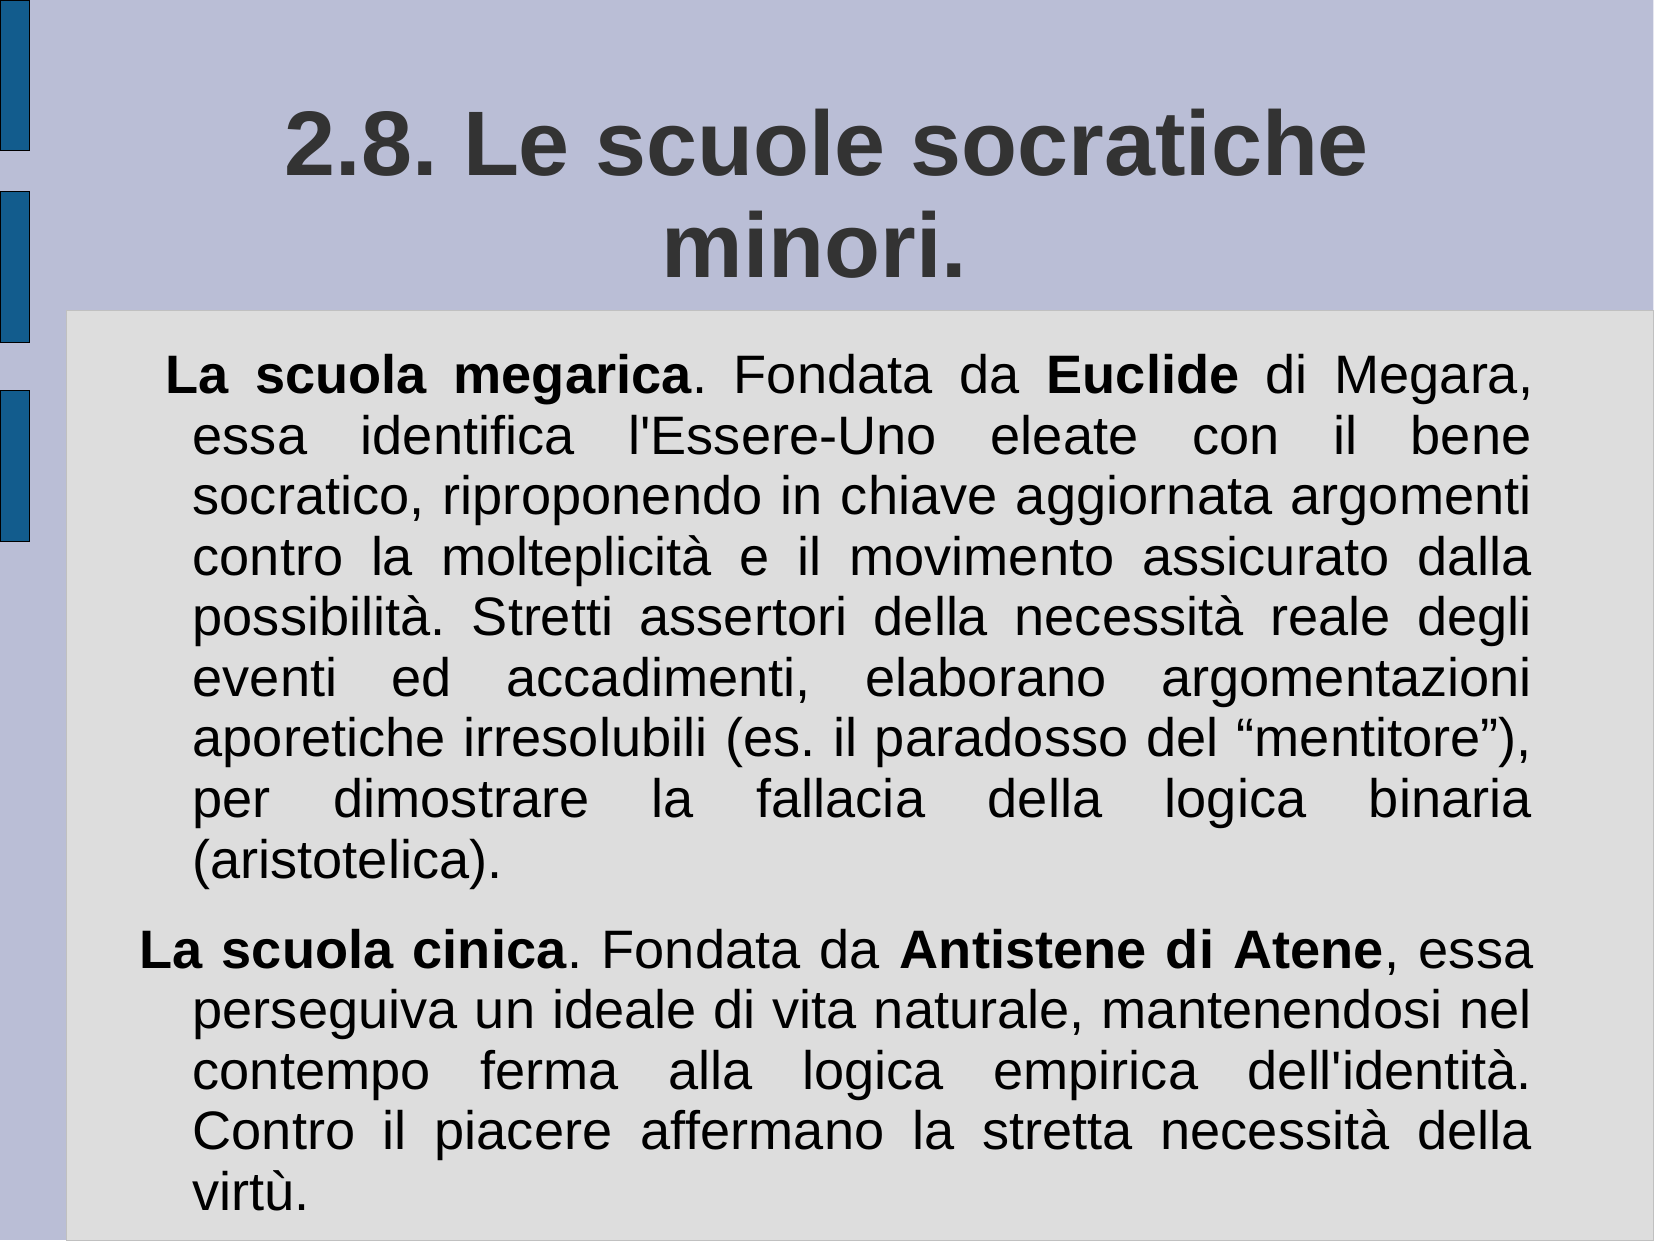

# 2.8. Le scuole socratiche minori.
 La scuola megarica. Fondata da Euclide di Megara, essa identifica l'Essere-Uno eleate con il bene socratico, riproponendo in chiave aggiornata argomenti contro la molteplicità e il movimento assicurato dalla possibilità. Stretti assertori della necessità reale degli eventi ed accadimenti, elaborano argomentazioni aporetiche irresolubili (es. il paradosso del “mentitore”), per dimostrare la fallacia della logica binaria (aristotelica).
La scuola cinica. Fondata da Antistene di Atene, essa perseguiva un ideale di vita naturale, mantenendosi nel contempo ferma alla logica empirica dell'identità. Contro il piacere affermano la stretta necessità della virtù.